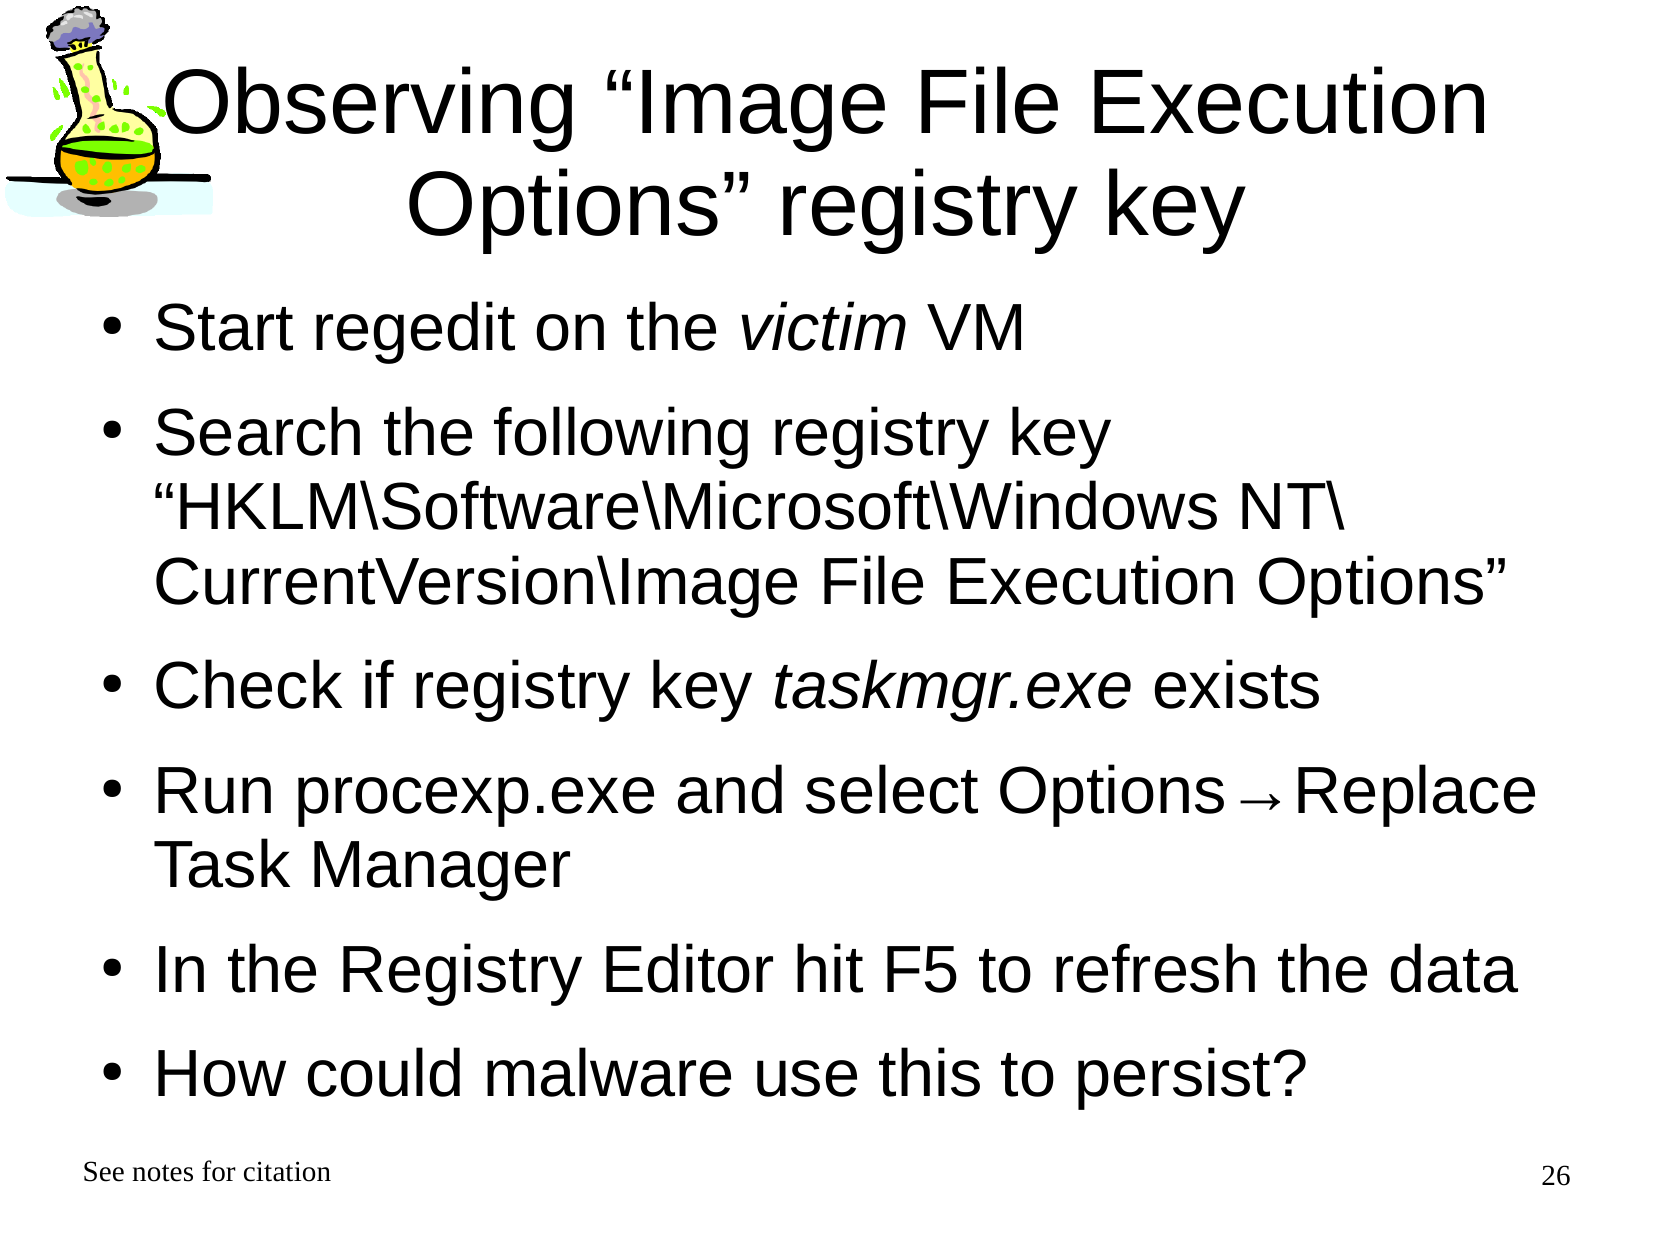

# Observing “Image File Execution Options” registry key
Start regedit on the victim VM
Search the following registry key
“HKLM\Software\Microsoft\Windows NT\CurrentVersion\Image File Execution Options”
Check if registry key taskmgr.exe exists
Run procexp.exe and select Options→Replace Task Manager
In the Registry Editor hit F5 to refresh the data
How could malware use this to persist?
See notes for citation
26